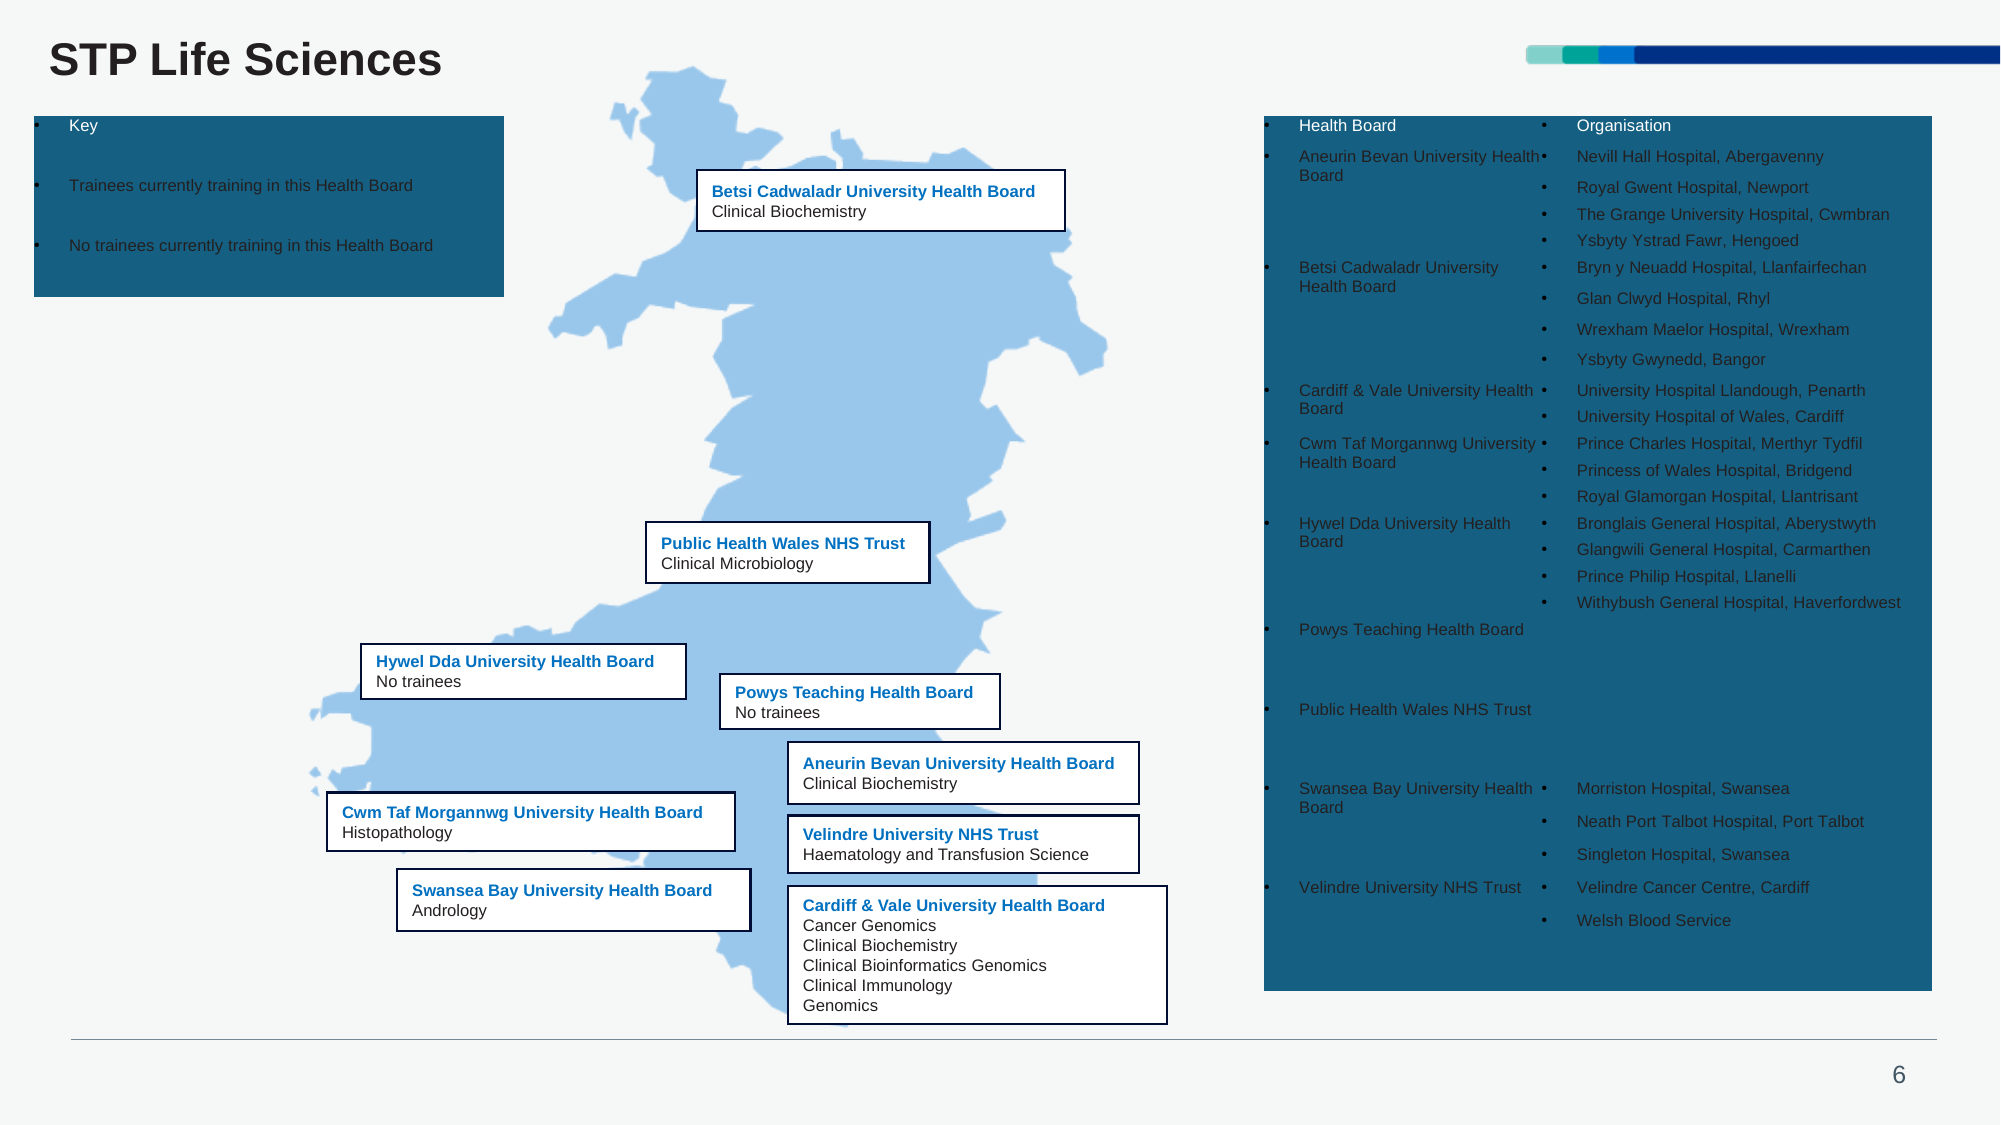

STP Life Sciences
| Key | |
| --- | --- |
| Trainees currently training in this Health Board | |
| No trainees currently training in this Health Board | |
| Health Board | Organisation |
| --- | --- |
| Aneurin Bevan University Health Board | Nevill Hall Hospital, Abergavenny |
| | Royal Gwent Hospital, Newport |
| | The Grange University Hospital, Cwmbran |
| | Ysbyty Ystrad Fawr, Hengoed |
| Betsi Cadwaladr University Health Board | Bryn y Neuadd Hospital, Llanfairfechan |
| | Glan Clwyd Hospital, Rhyl |
| | Wrexham Maelor Hospital, Wrexham |
| | Ysbyty Gwynedd, Bangor |
| Cardiff & Vale University Health Board | University Hospital Llandough, Penarth |
| | University Hospital of Wales, Cardiff |
| Cwm Taf Morgannwg University Health Board | Prince Charles Hospital, Merthyr Tydfil |
| | Princess of Wales Hospital, Bridgend |
| | Royal Glamorgan Hospital, Llantrisant |
| Hywel Dda University Health Board | Bronglais General Hospital, Aberystwyth |
| | Glangwili General Hospital, Carmarthen |
| | Prince Philip Hospital, Llanelli |
| | Withybush General Hospital, Haverfordwest |
| Powys Teaching Health Board | |
| Public Health Wales NHS Trust | |
| Swansea Bay University Health Board | Morriston Hospital, Swansea |
| | Neath Port Talbot Hospital, Port Talbot |
| | Singleton Hospital, Swansea |
| Velindre University NHS Trust | Velindre Cancer Centre, Cardiff |
| | Welsh Blood Service |
Betsi Cadwaladr University Health Board
Clinical Biochemistry
Public Health Wales NHS Trust
Clinical Microbiology
Hywel Dda University Health Board
No trainees
Powys Teaching Health Board
No trainees
Aneurin Bevan University Health Board
Clinical Biochemistry
Cwm Taf Morgannwg University Health Board
Histopathology
Velindre University NHS Trust
Haematology and Transfusion Science
Swansea Bay University Health Board
Andrology
Cardiff & Vale University Health Board
Cancer Genomics
Clinical Biochemistry
Clinical Bioinformatics Genomics
Clinical Immunology
Genomics